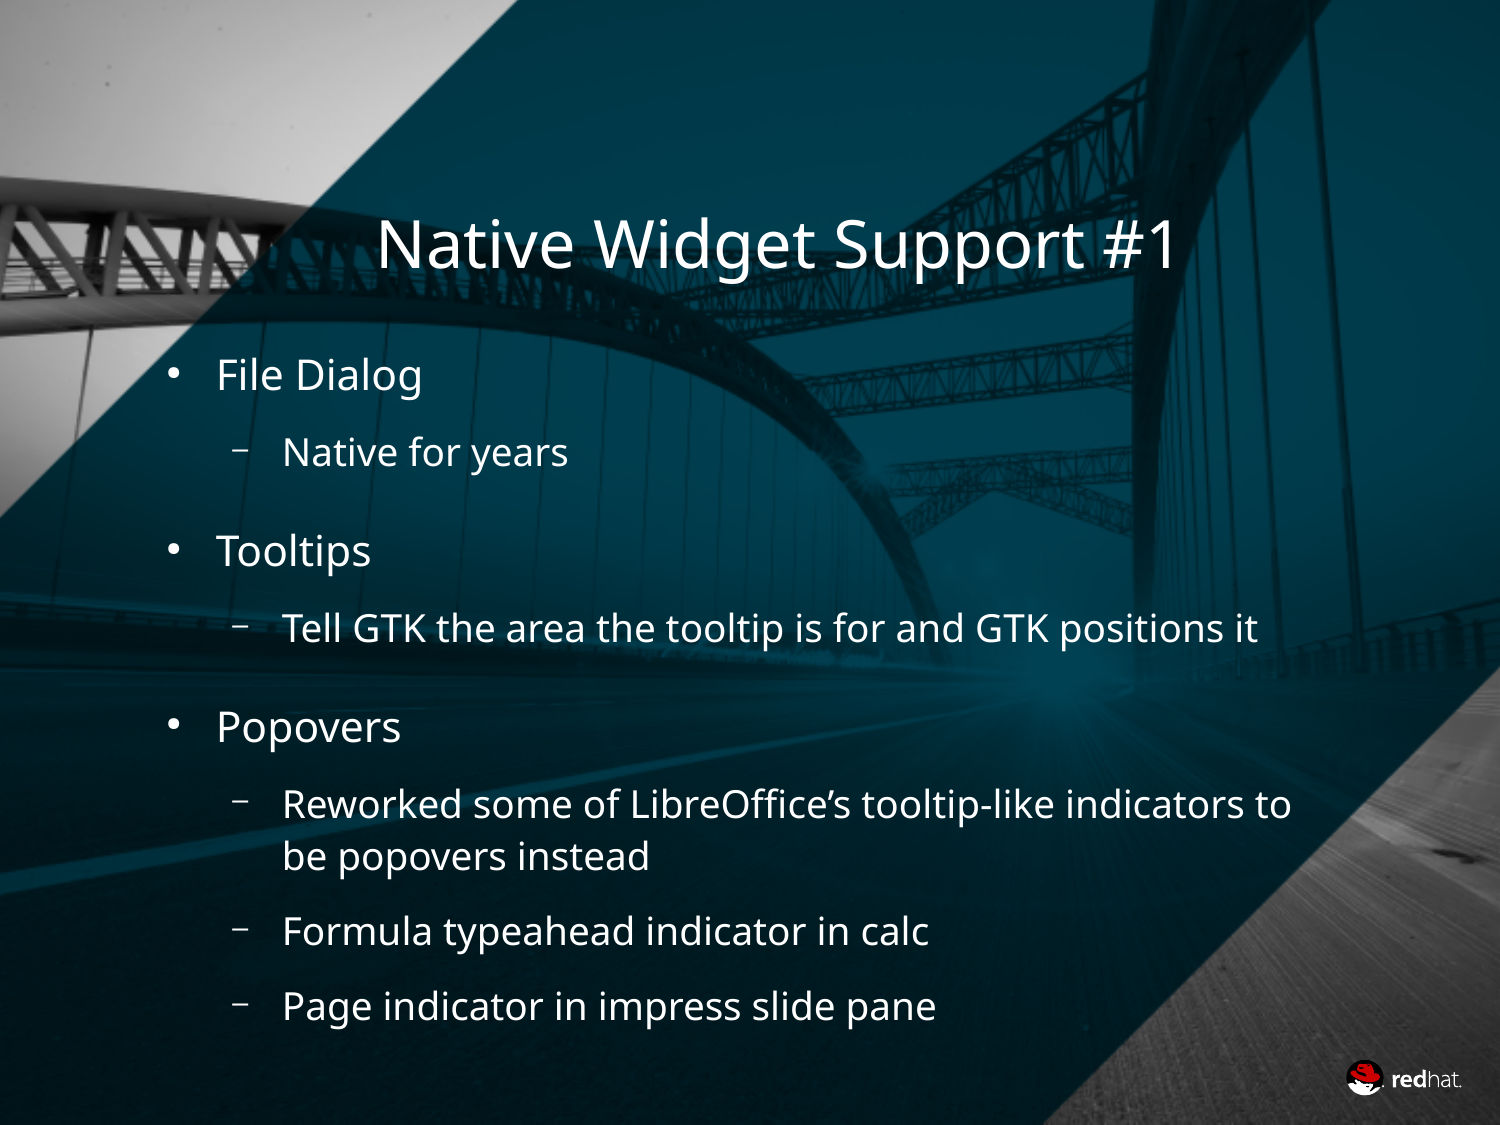

# Native Widget Support #1
File Dialog
Native for years
Tooltips
Tell GTK the area the tooltip is for and GTK positions it
Popovers
Reworked some of LibreOffice’s tooltip-like indicators to be popovers instead
Formula typeahead indicator in calc
Page indicator in impress slide pane
INSERT DESIGNATOR, IF NEEDED
3